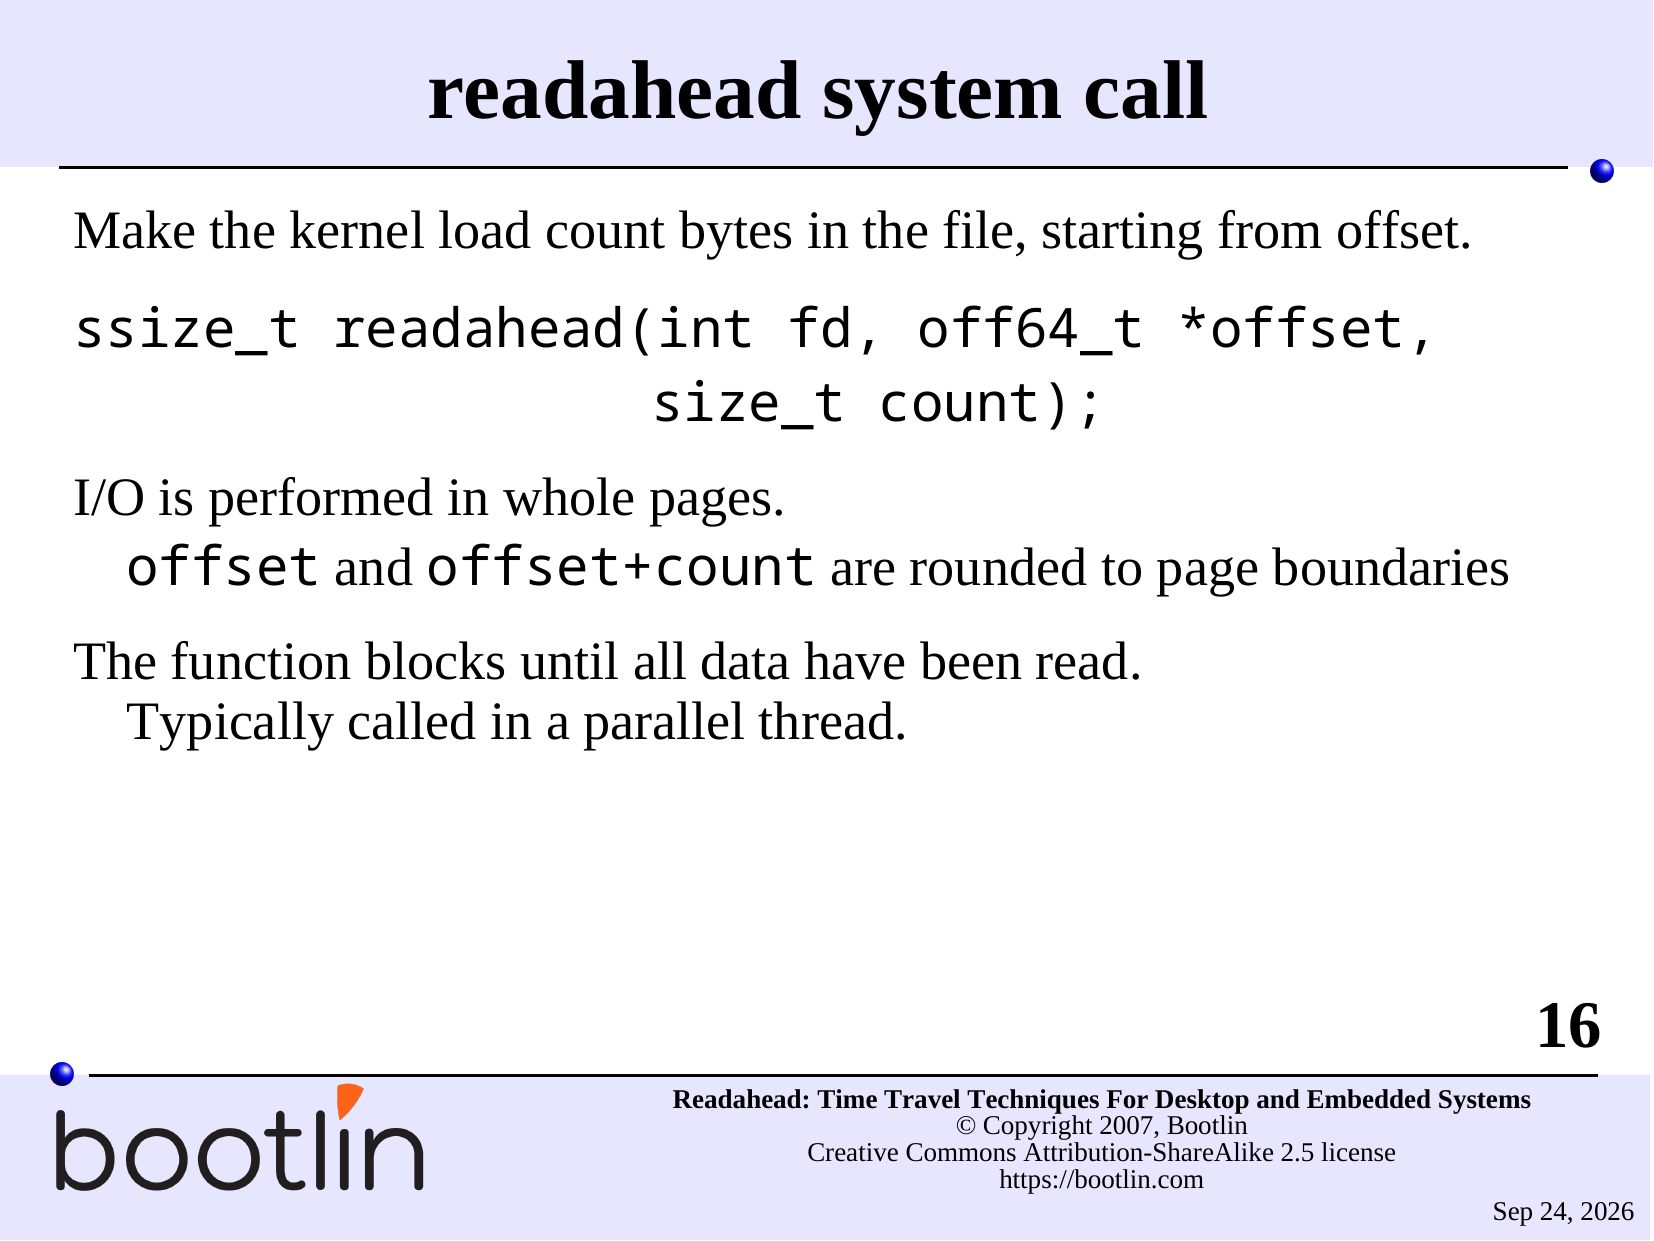

# readahead system call
Make the kernel load count bytes in the file, starting from offset.
ssize_t readahead(int fd, off64_t *offset, 									size_t count);
I/O is performed in whole pages.
offset and offset+count are rounded to page boundaries
The function blocks until all data have been read.
Typically called in a parallel thread.